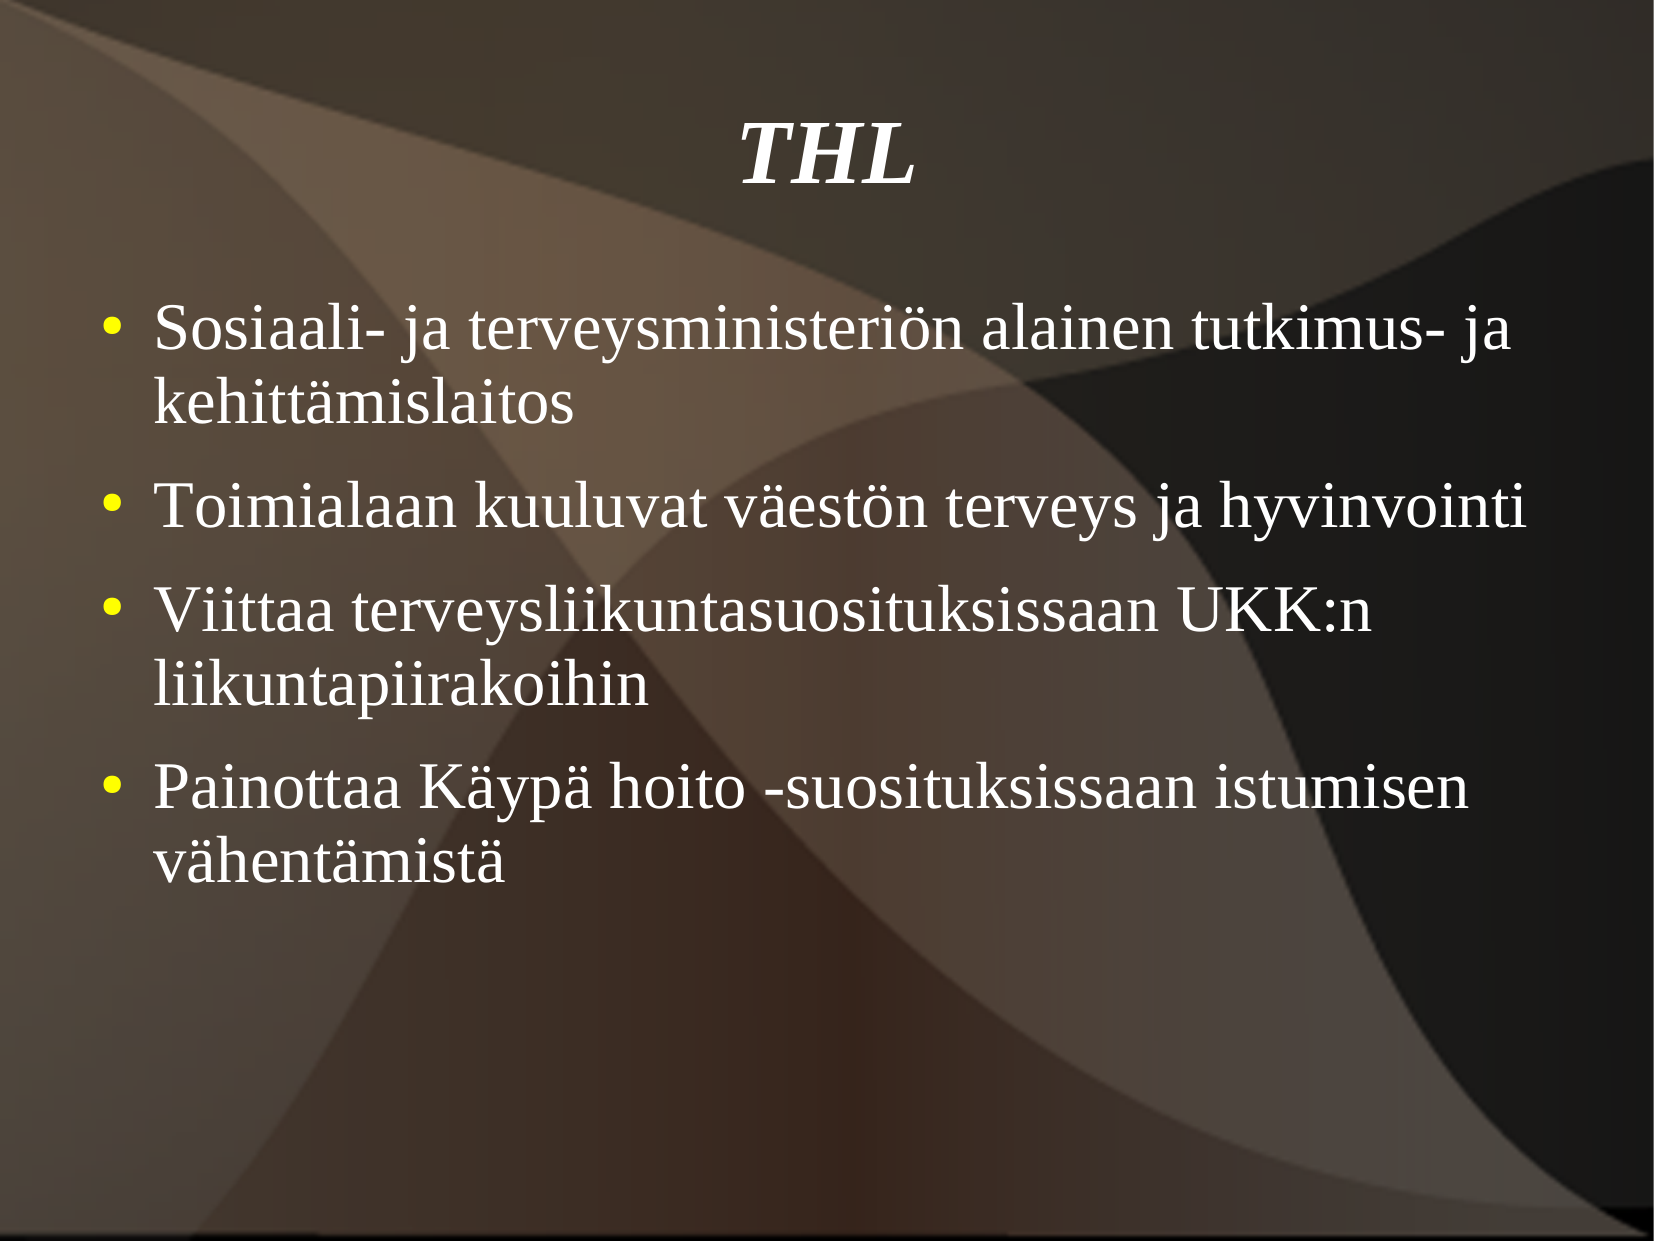

# THL
Sosiaali- ja terveysministeriön alainen tutkimus- ja kehittämislaitos
Toimialaan kuuluvat väestön terveys ja hyvinvointi
Viittaa terveysliikuntasuosituksissaan UKK:n liikuntapiirakoihin
Painottaa Käypä hoito -suosituksissaan istumisen vähentämistä